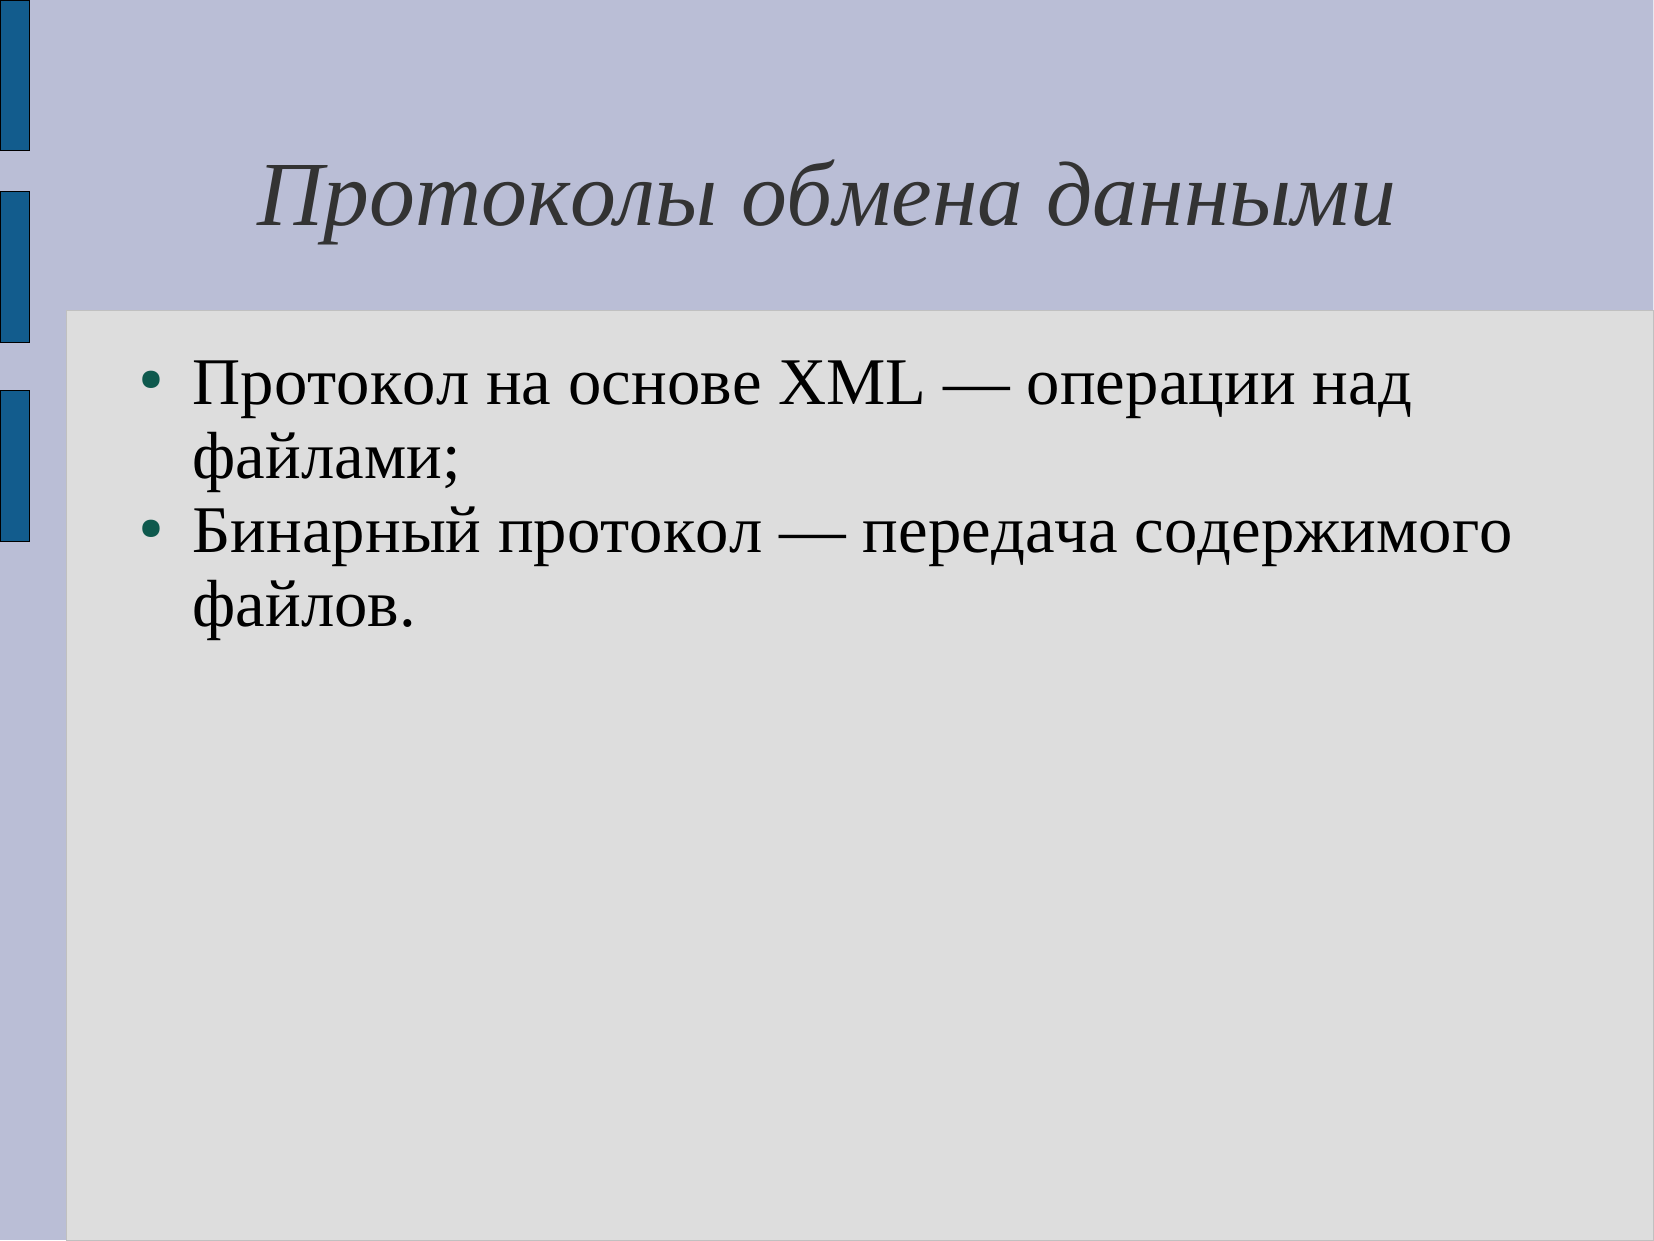

# Протоколы обмена данными
Протокол на основе XML — операции над файлами;
Бинарный протокол — передача содержимого файлов.